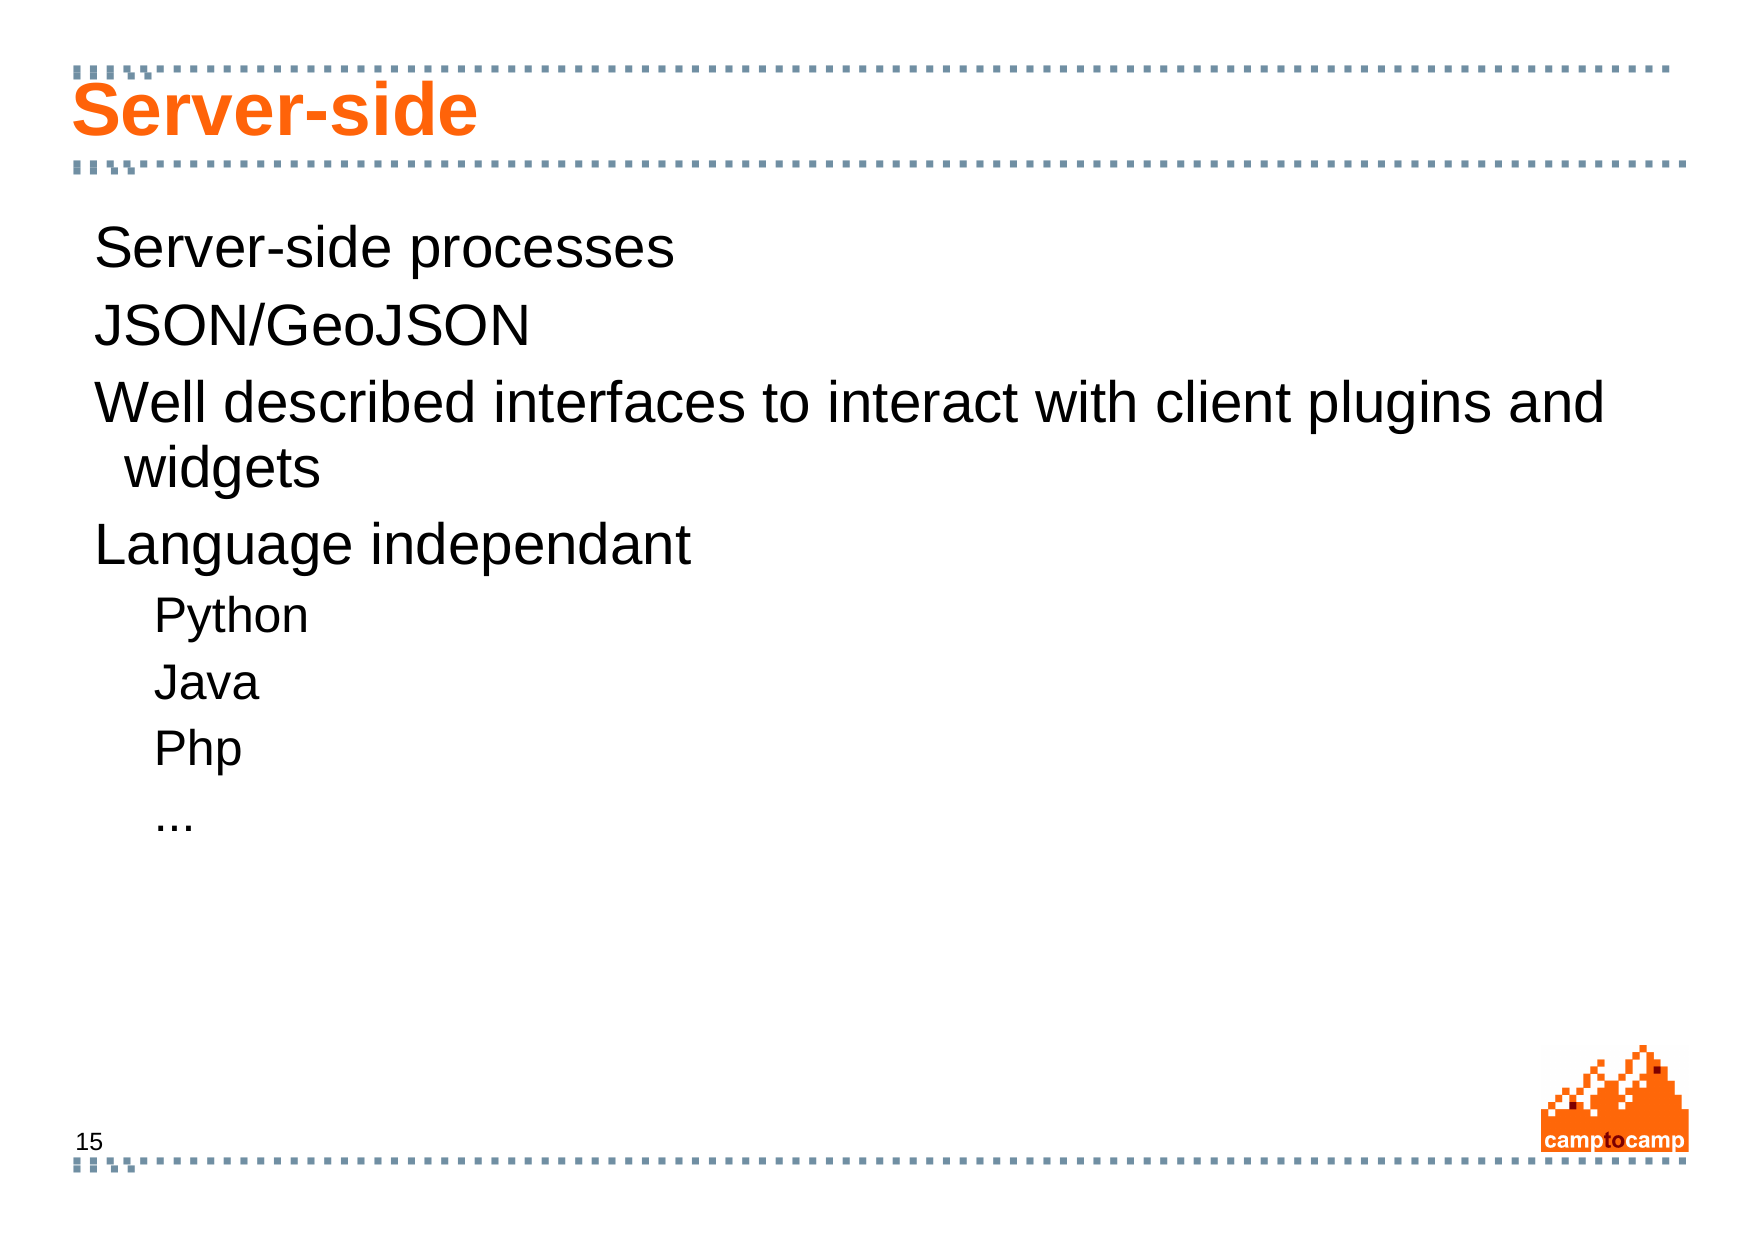

# Server-side
Server-side processes
JSON/GeoJSON
Well described interfaces to interact with client plugins and widgets
Language independant
Python
Java
Php
...
15